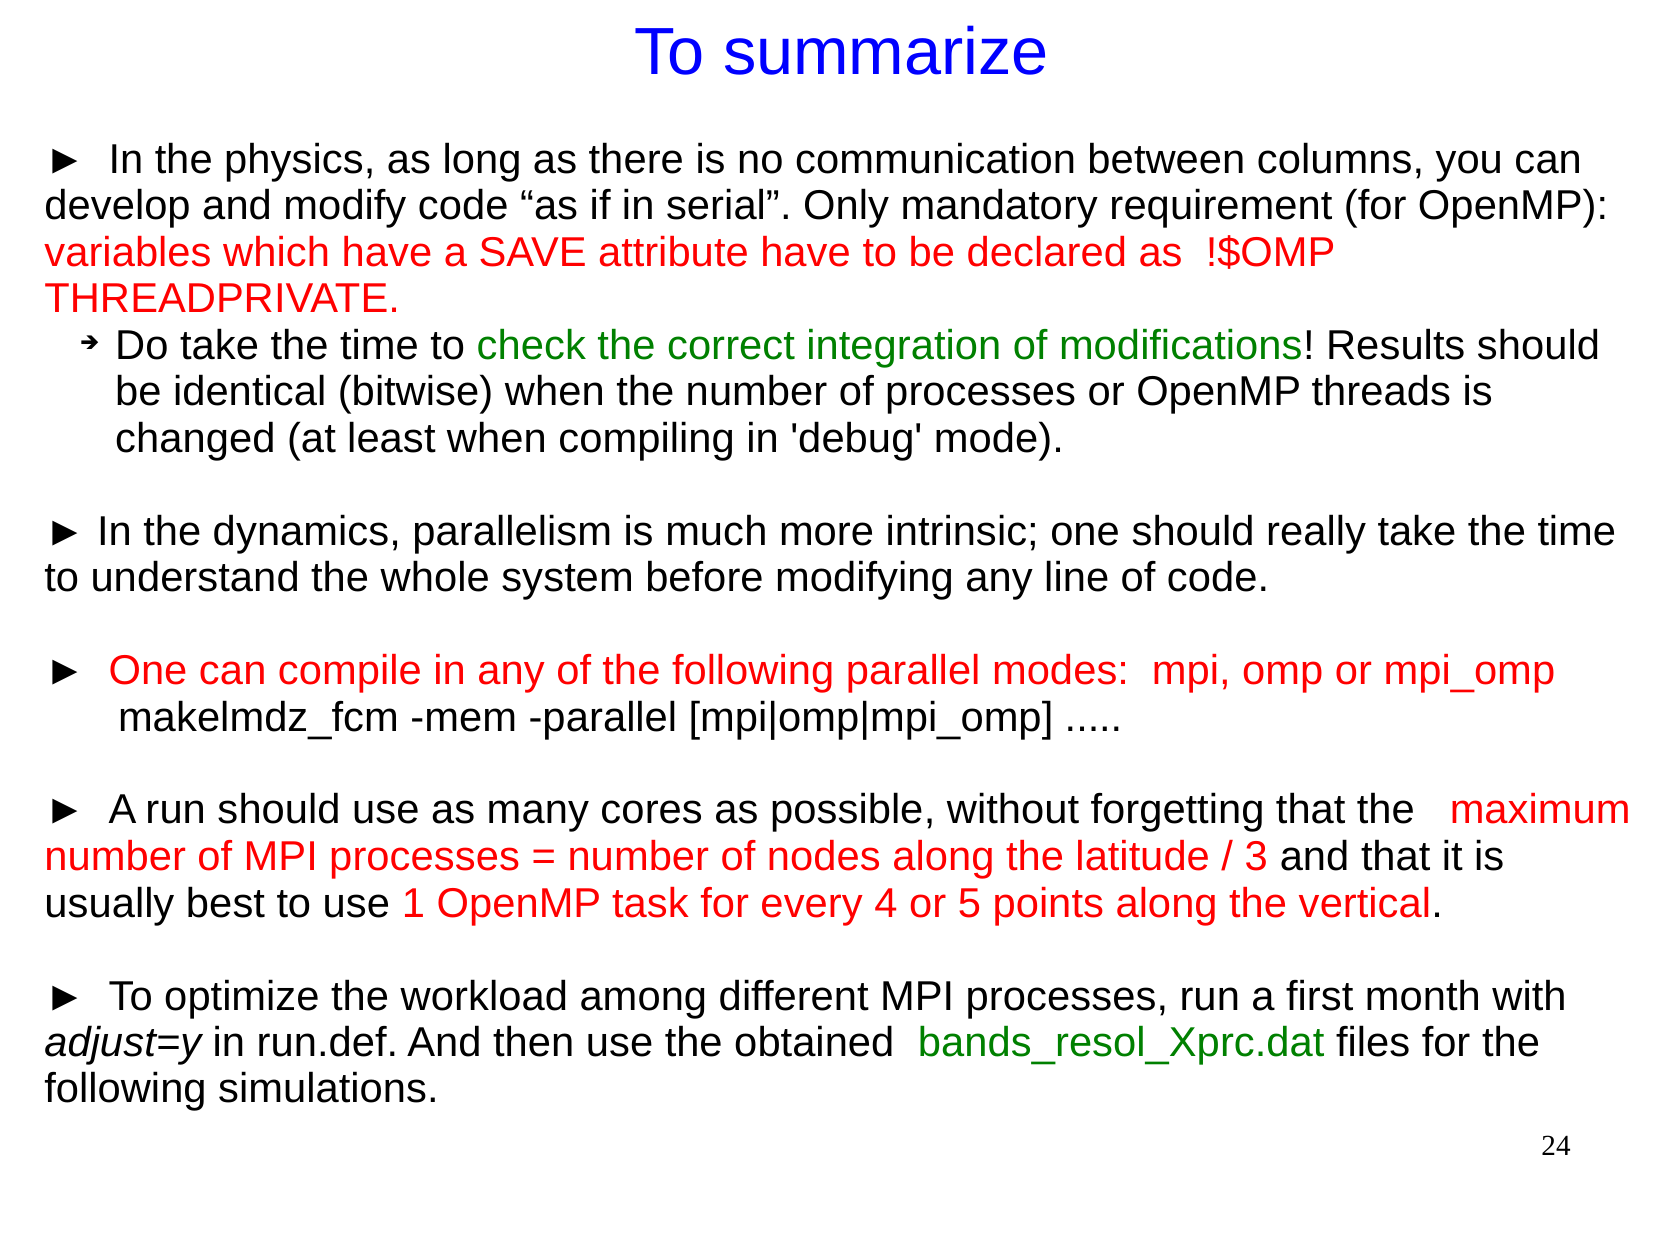

To summarize
► In the physics, as long as there is no communication between columns, you can develop and modify code “as if in serial”. Only mandatory requirement (for OpenMP): variables which have a SAVE attribute have to be declared as !$OMP THREADPRIVATE.
Do take the time to check the correct integration of modifications! Results should be identical (bitwise) when the number of processes or OpenMP threads is changed (at least when compiling in 'debug' mode).
► In the dynamics, parallelism is much more intrinsic; one should really take the time to understand the whole system before modifying any line of code.
► One can compile in any of the following parallel modes: mpi, omp or mpi_omp
	makelmdz_fcm -mem -parallel [mpi|omp|mpi_omp] .....
► A run should use as many cores as possible, without forgetting that the maximum number of MPI processes = number of nodes along the latitude / 3 and that it is usually best to use 1 OpenMP task for every 4 or 5 points along the vertical.
► To optimize the workload among different MPI processes, run a first month with adjust=y in run.def. And then use the obtained bands_resol_Xprc.dat files for the following simulations.
24